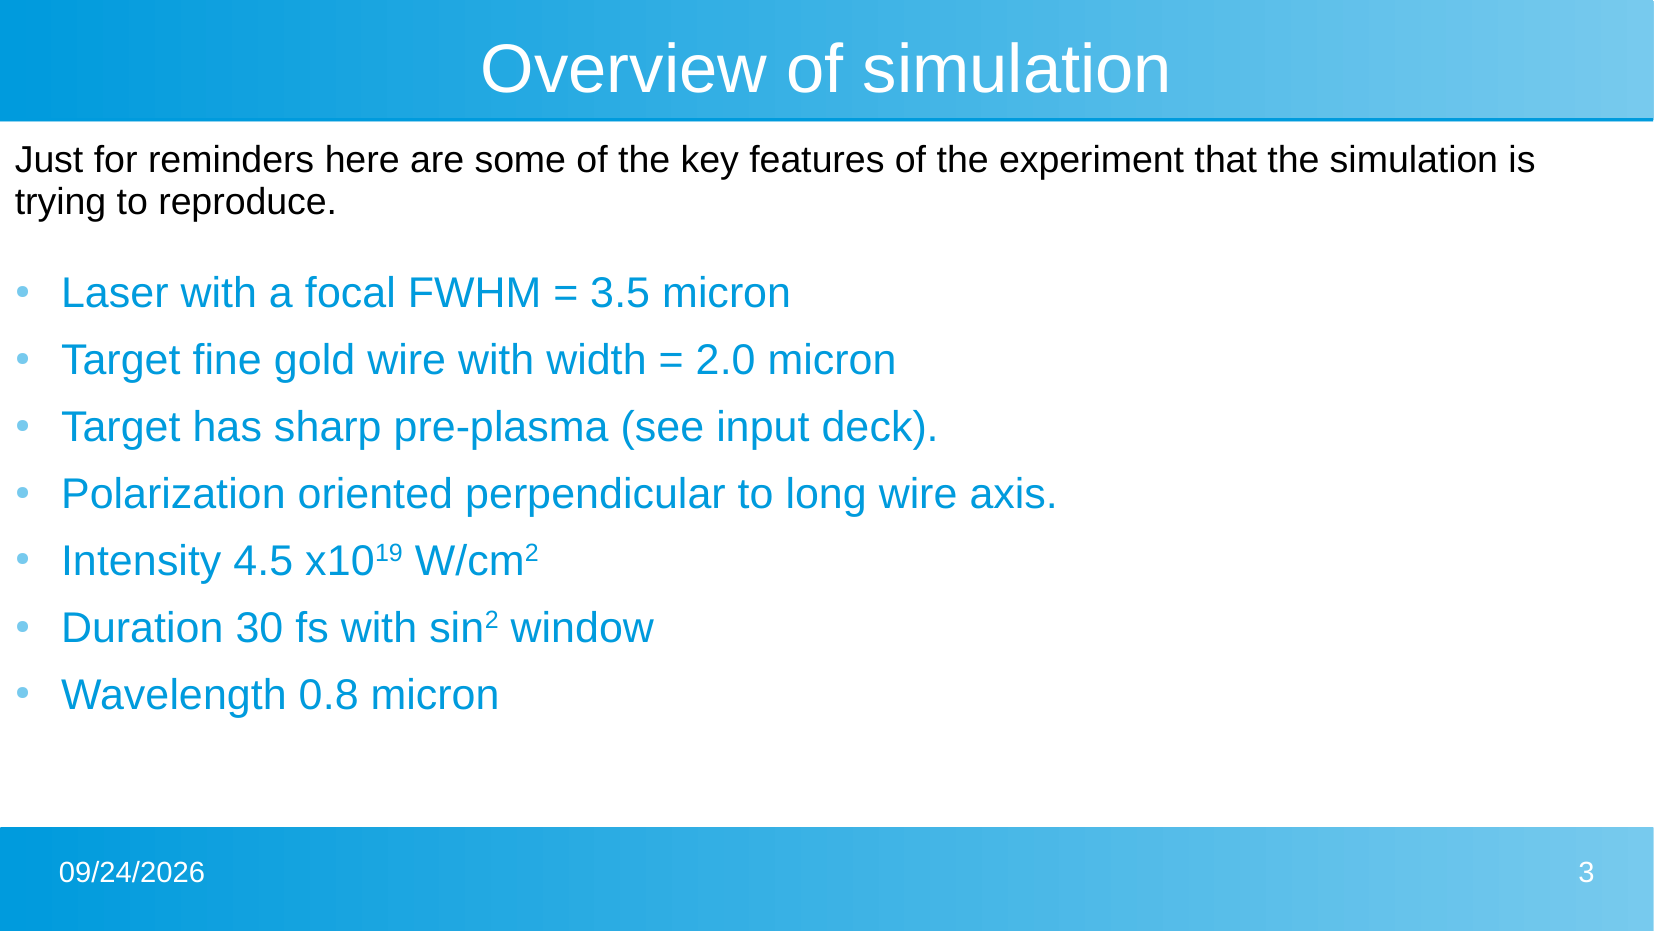

# Overview of simulation
Just for reminders here are some of the key features of the experiment that the simulation is trying to reproduce.
Laser with a focal FWHM = 3.5 micron
Target fine gold wire with width = 2.0 micron
Target has sharp pre-plasma (see input deck).
Polarization oriented perpendicular to long wire axis.
Intensity 4.5 x1019 W/cm2
Duration 30 fs with sin2 window
Wavelength 0.8 micron
3